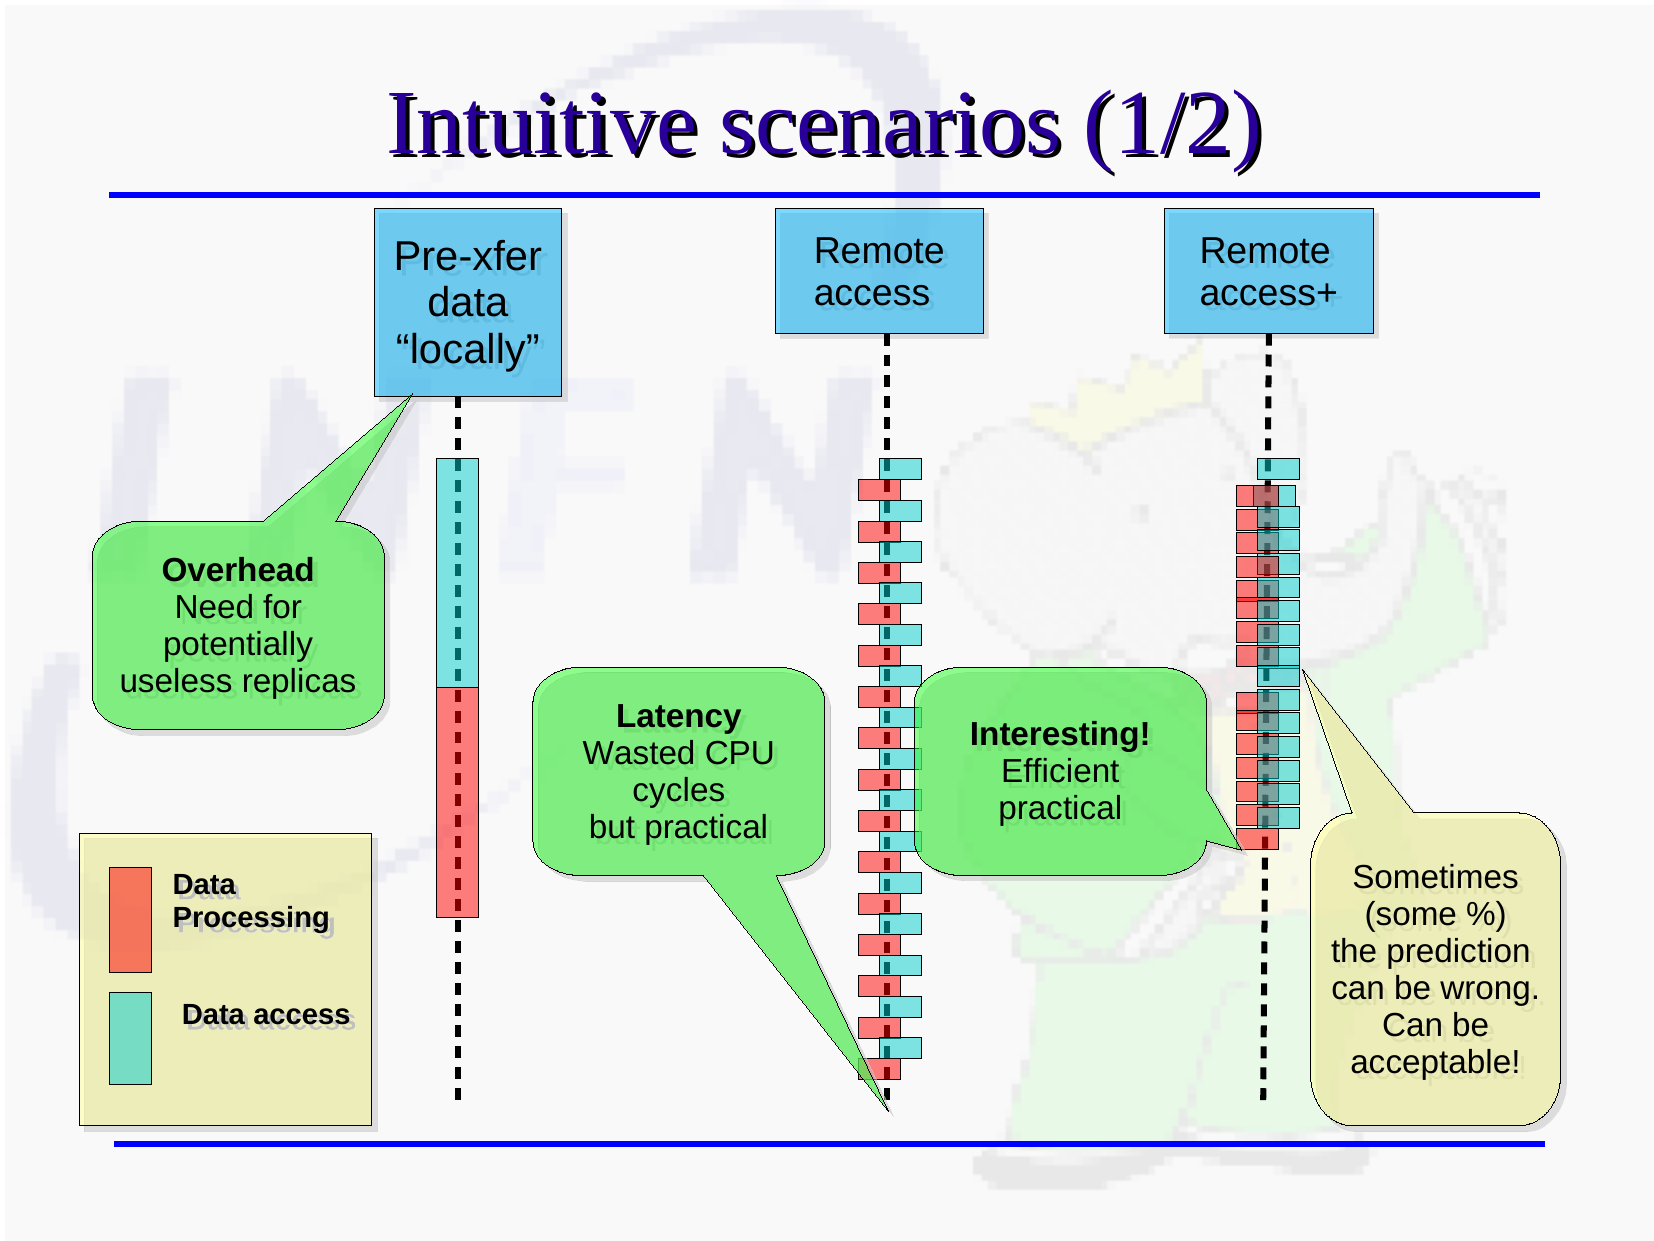

# Intuitive scenarios (1/2)
Pre-xfer
data
“locally”
Remote
access
Remote
access+
Overhead
Need for
potentially
useless replicas
Latency
Wasted CPU
cycles
but practical
Interesting!
Efficient
practical
Sometimes
(some %)
the prediction
can be wrong.
Can be
acceptable!
Data
Processing
Data access